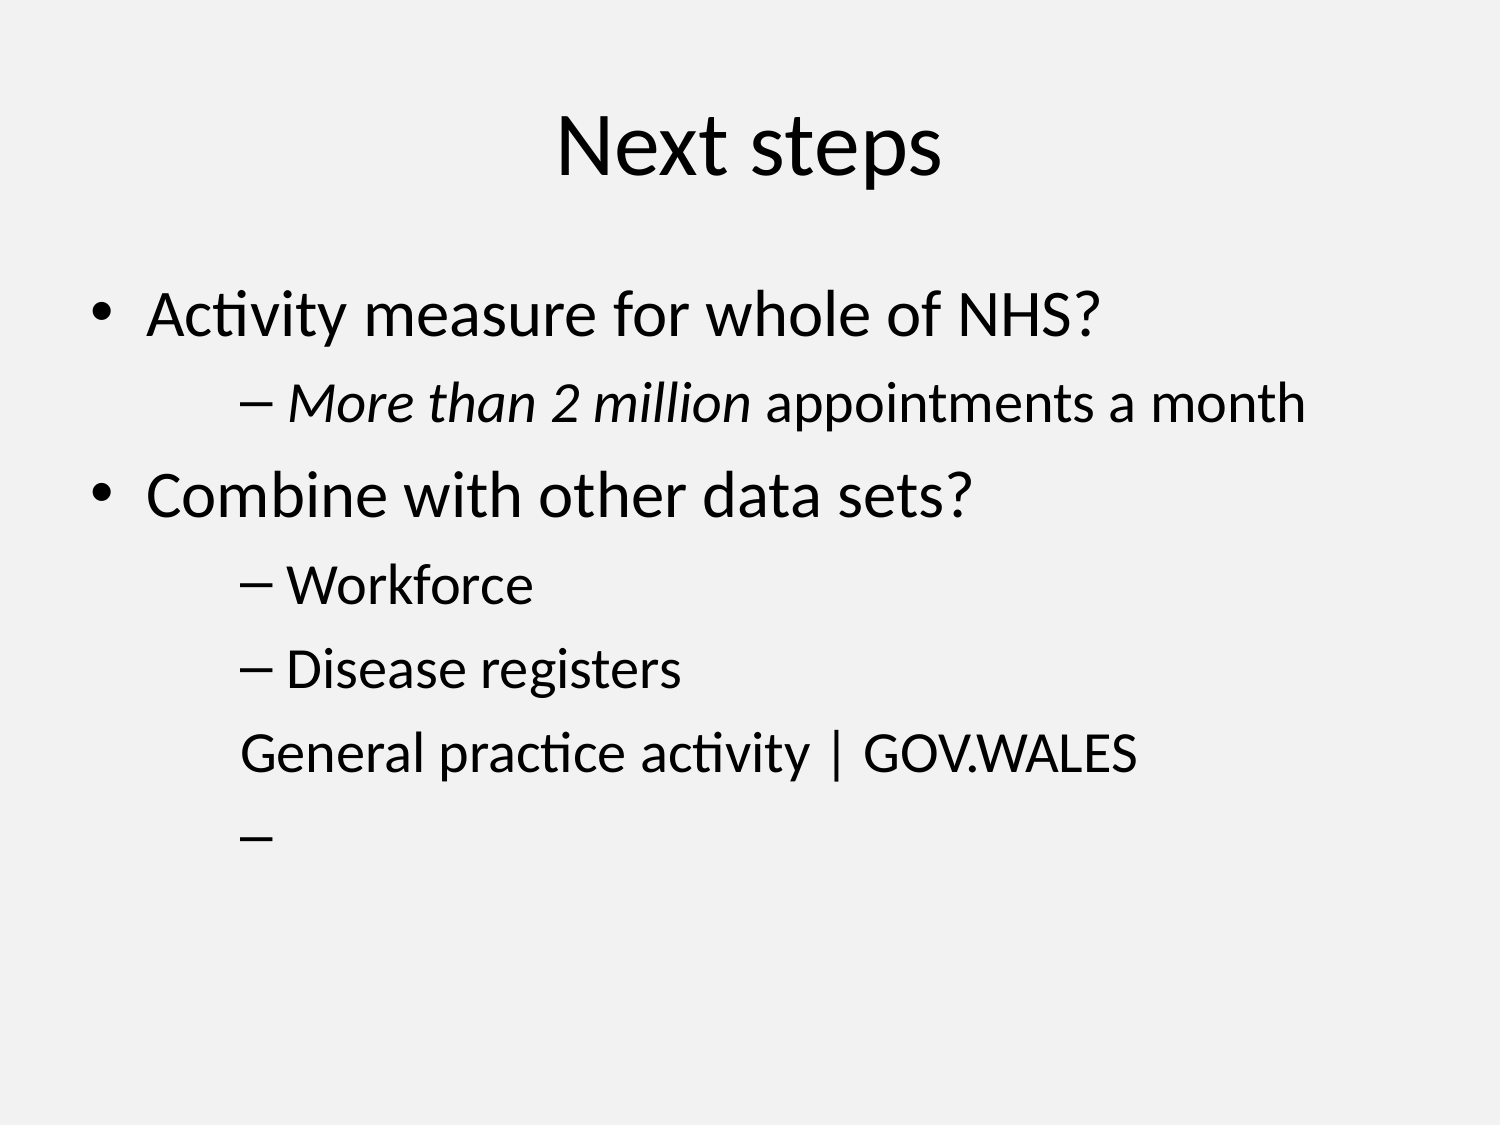

Next steps
# Activity measure for whole of NHS?
More than 2 million appointments a month
Combine with other data sets?
Workforce
Disease registers
General practice activity | GOV.WALES